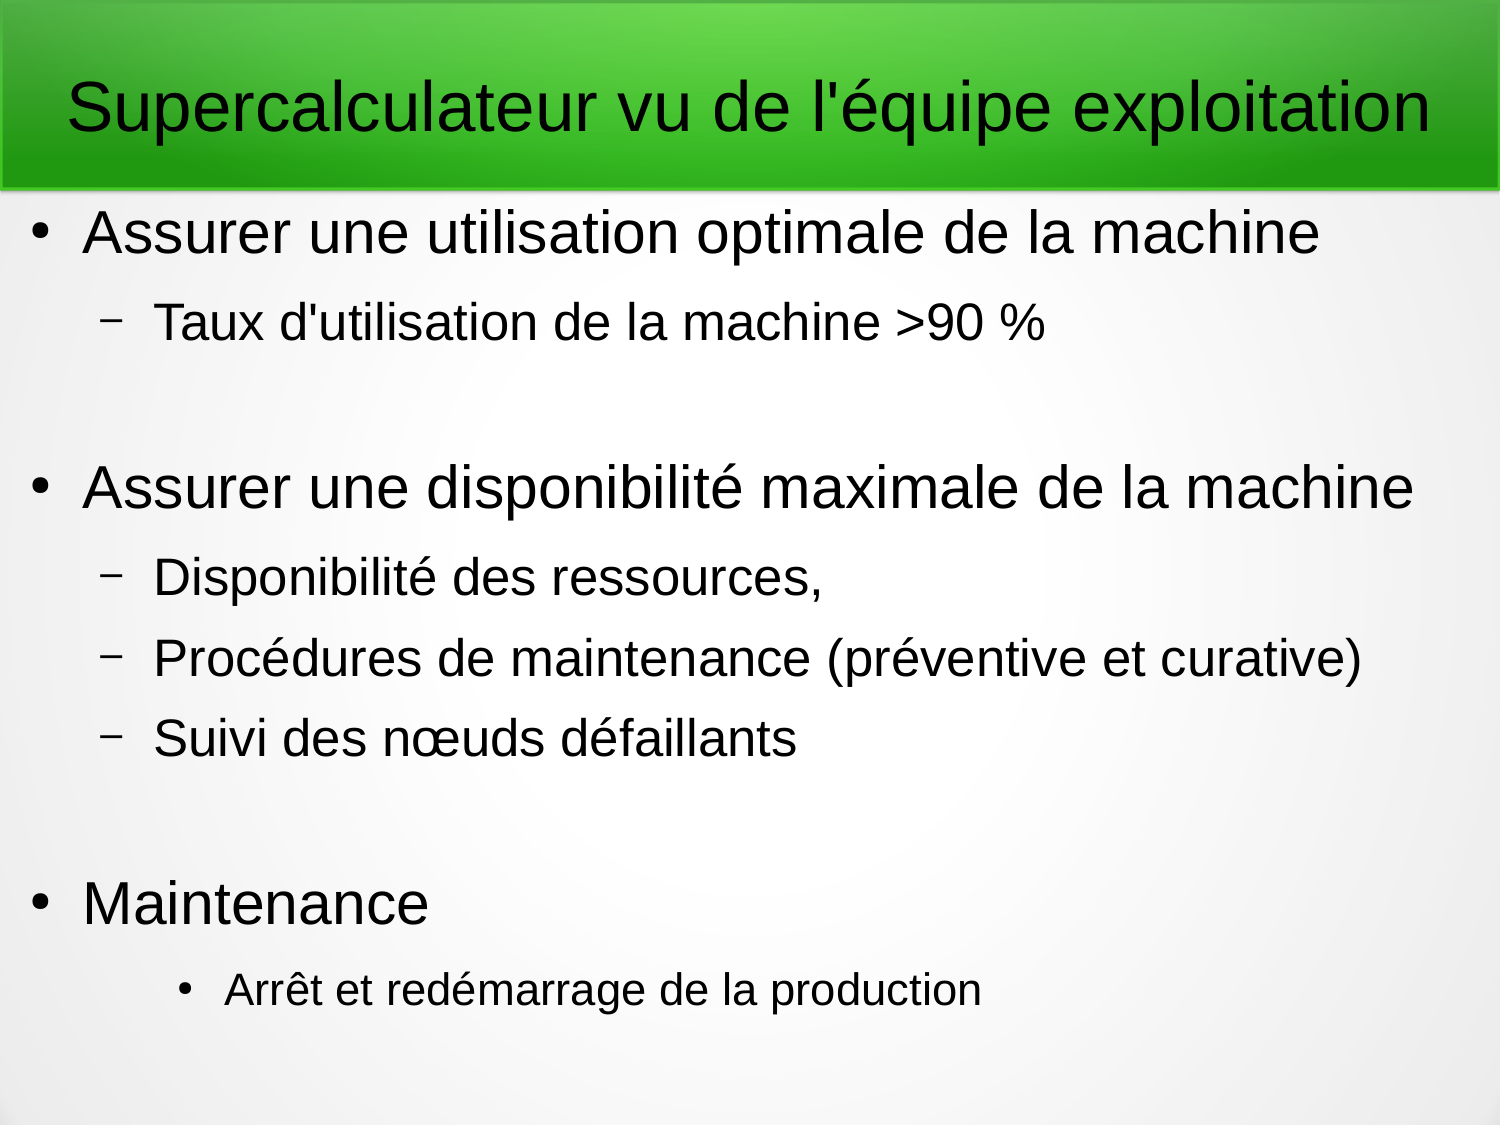

# Supercalculateur vu de l'équipe exploitation
Assurer une utilisation optimale de la machine
Taux d'utilisation de la machine >90 %
Assurer une disponibilité maximale de la machine
Disponibilité des ressources,
Procédures de maintenance (préventive et curative)
Suivi des nœuds défaillants
Maintenance
Arrêt et redémarrage de la production